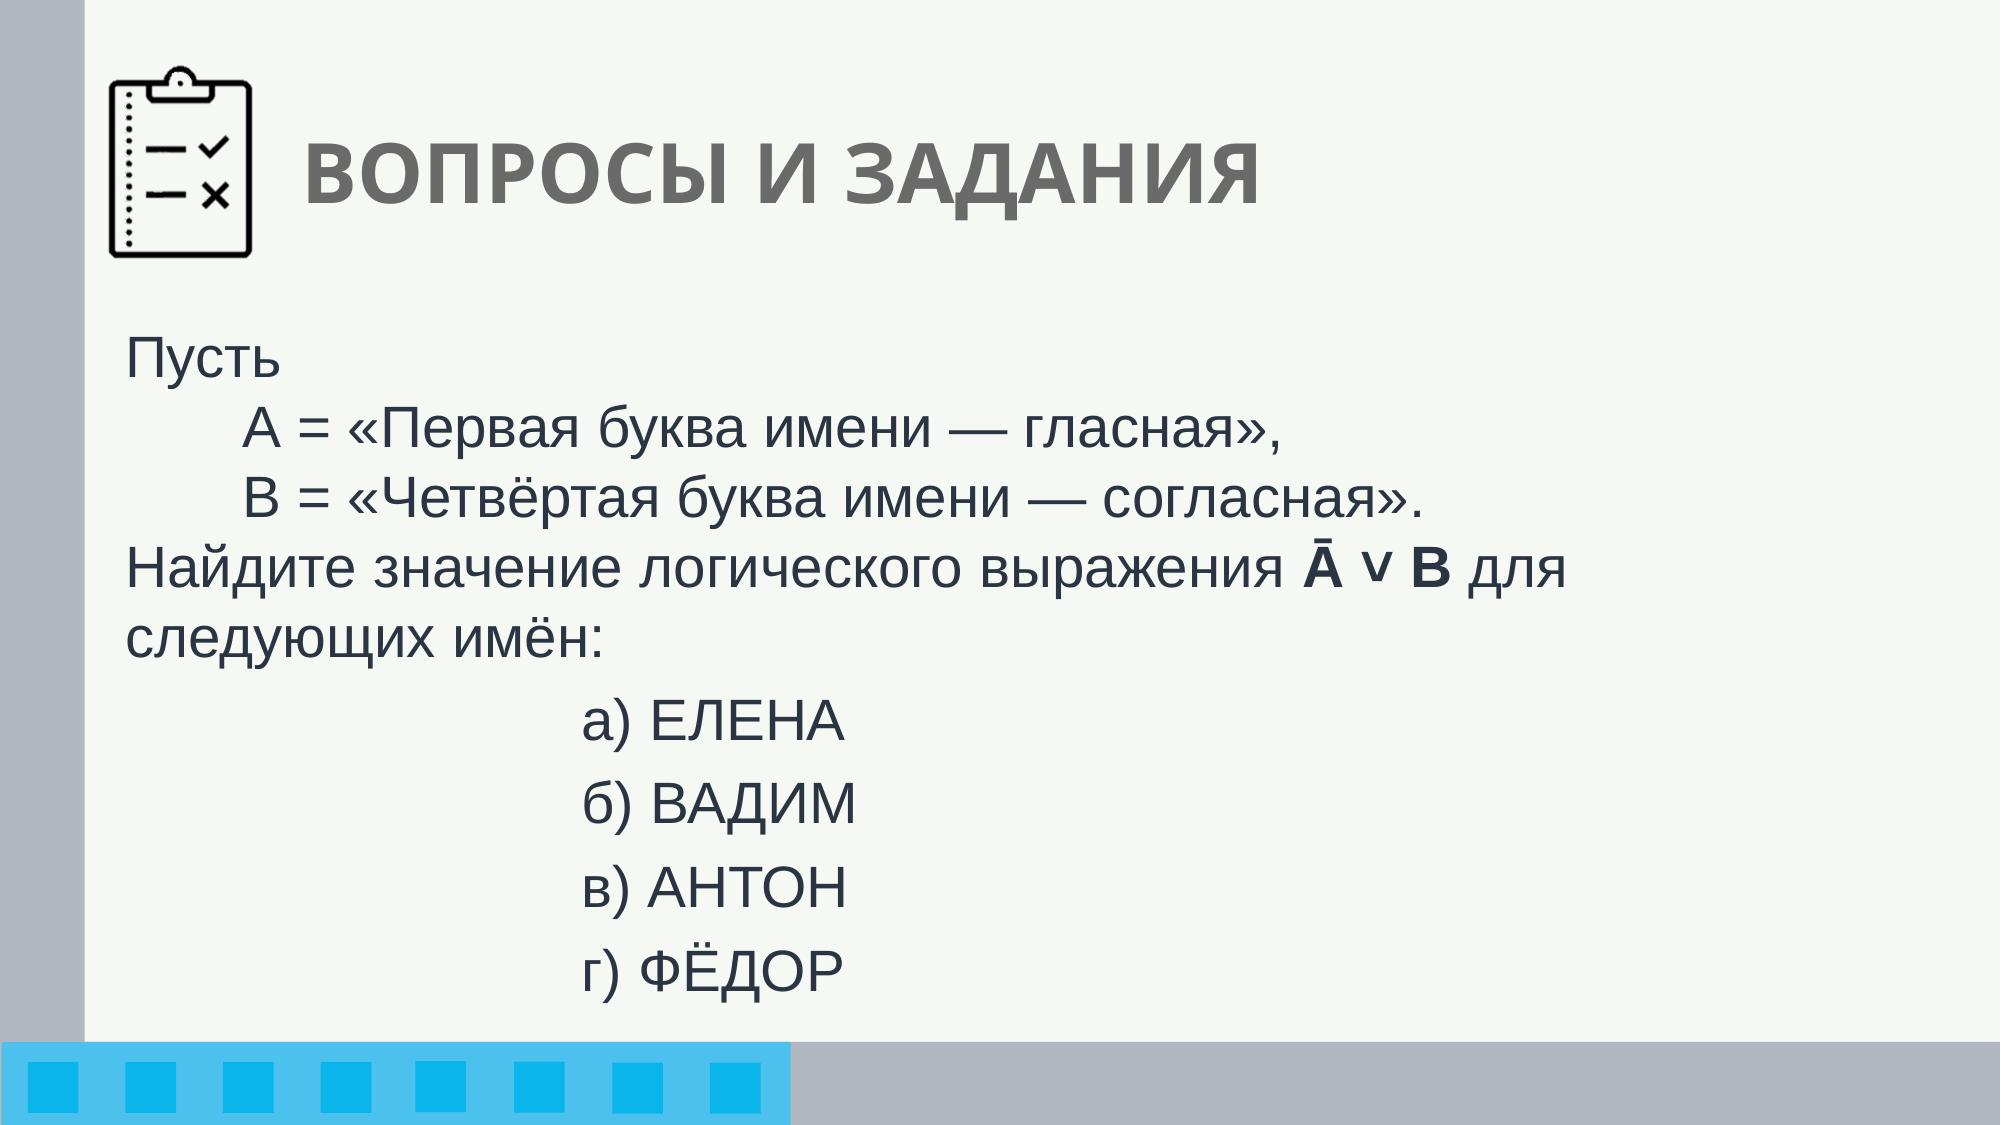

# ВОПРОСЫ И ЗАДАНИЯ
Пусть
А = «Первая буква имени — гласная»,
В = «Четвёртая буква имени — согласная».
Найдите значение логического выражения Ā ˅ B для следующих имён:
а) ЕЛЕНА
б) ВАДИМ
в) АНТОН
г) ФЁДОР